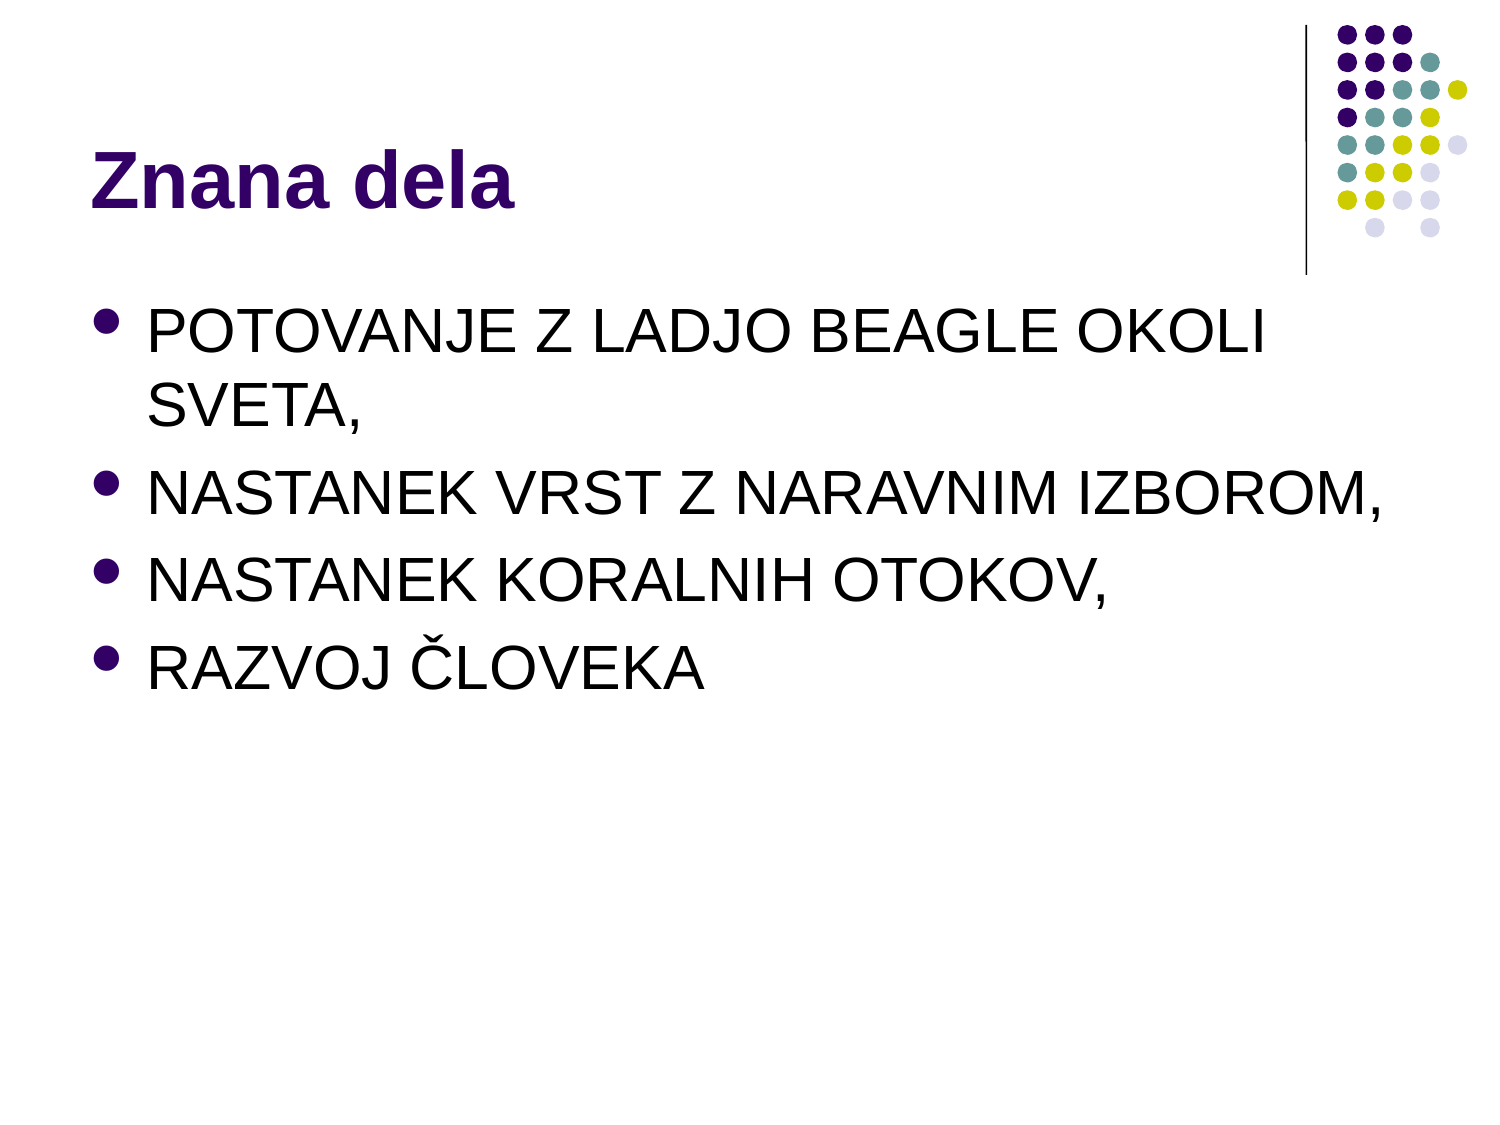

# Znana dela
POTOVANJE Z LADJO BEAGLE OKOLI SVETA,
NASTANEK VRST Z NARAVNIM IZBOROM,
NASTANEK KORALNIH OTOKOV,
RAZVOJ ČLOVEKA